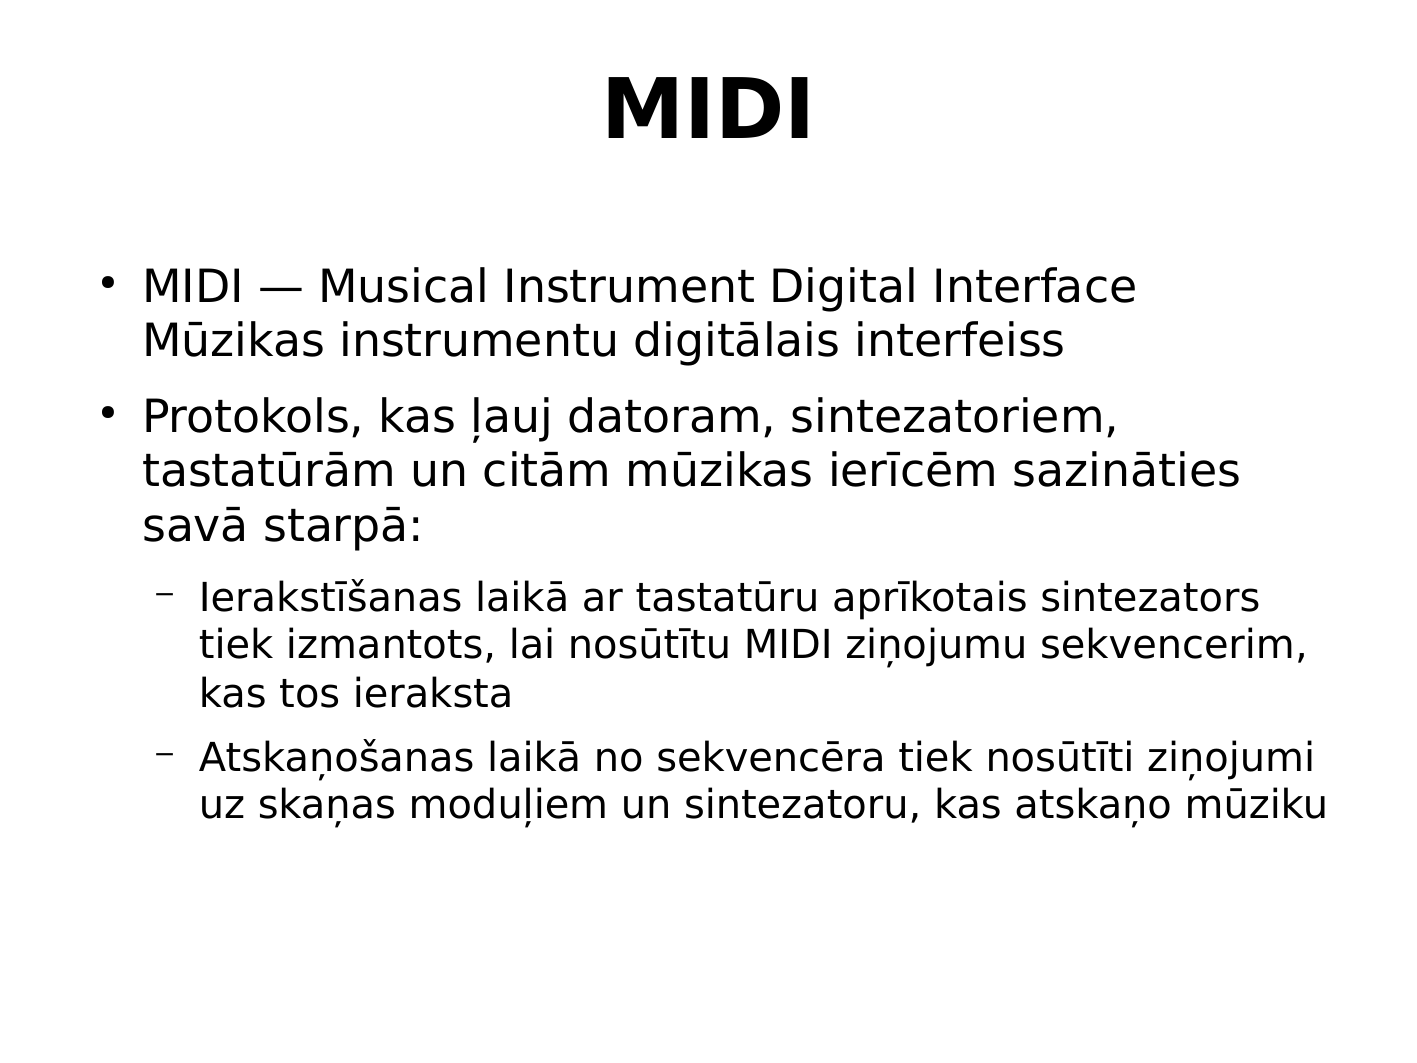

# MIDI
MIDI — Musical Instrument Digital Interface
Mūzikas instrumentu digitālais interfeiss
Protokols, kas ļauj datoram, sintezatoriem, tastatūrām un citām mūzikas ierīcēm sazināties savā starpā:
Ierakstīšanas laikā ar tastatūru aprīkotais sintezators tiek izmantots, lai nosūtītu MIDI ziņojumu sekvencerim, kas tos ieraksta
Atskaņošanas laikā no sekvencēra tiek nosūtīti ziņojumi uz skaņas moduļiem un sintezatoru, kas atskaņo mūziku